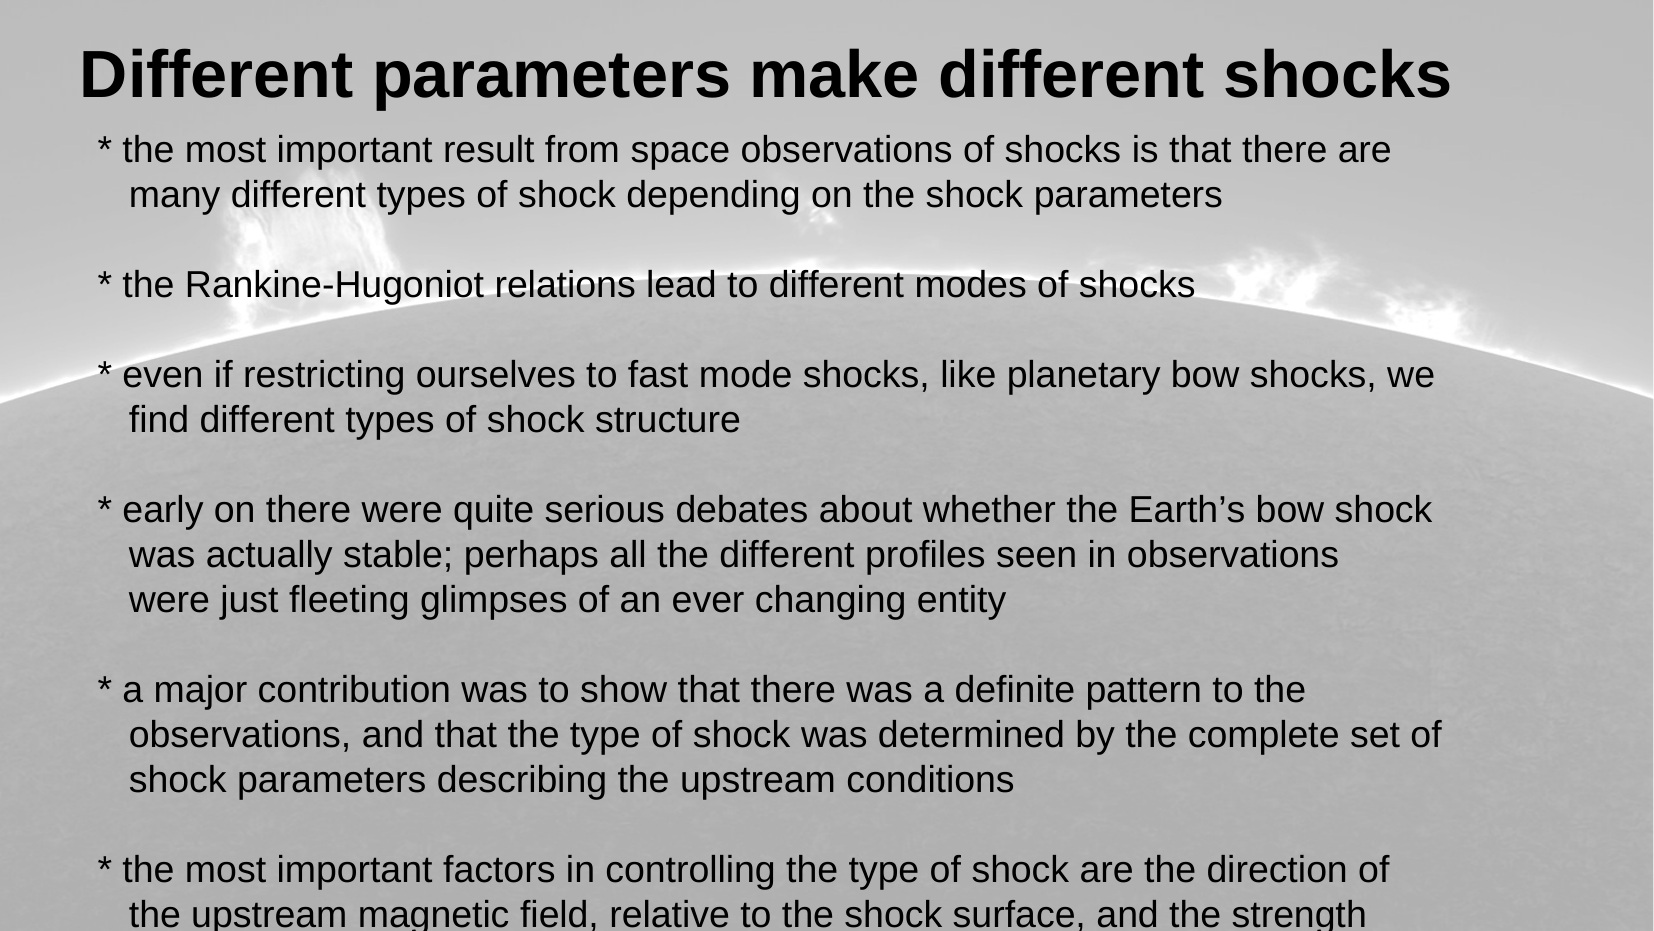

Different parameters make different shocks
* the most important result from space observations of shocks is that there are
 many different types of shock depending on the shock parameters
* the Rankine-Hugoniot relations lead to different modes of shocks
* even if restricting ourselves to fast mode shocks, like planetary bow shocks, we
 find different types of shock structure
* early on there were quite serious debates about whether the Earth’s bow shock
 was actually stable; perhaps all the different profiles seen in observations
 were just fleeting glimpses of an ever changing entity
* a major contribution was to show that there was a definite pattern to the
 observations, and that the type of shock was determined by the complete set of
 shock parameters describing the upstream conditions
* the most important factors in controlling the type of shock are the direction of
 the upstream magnetic field, relative to the shock surface, and the strength
 of the shock